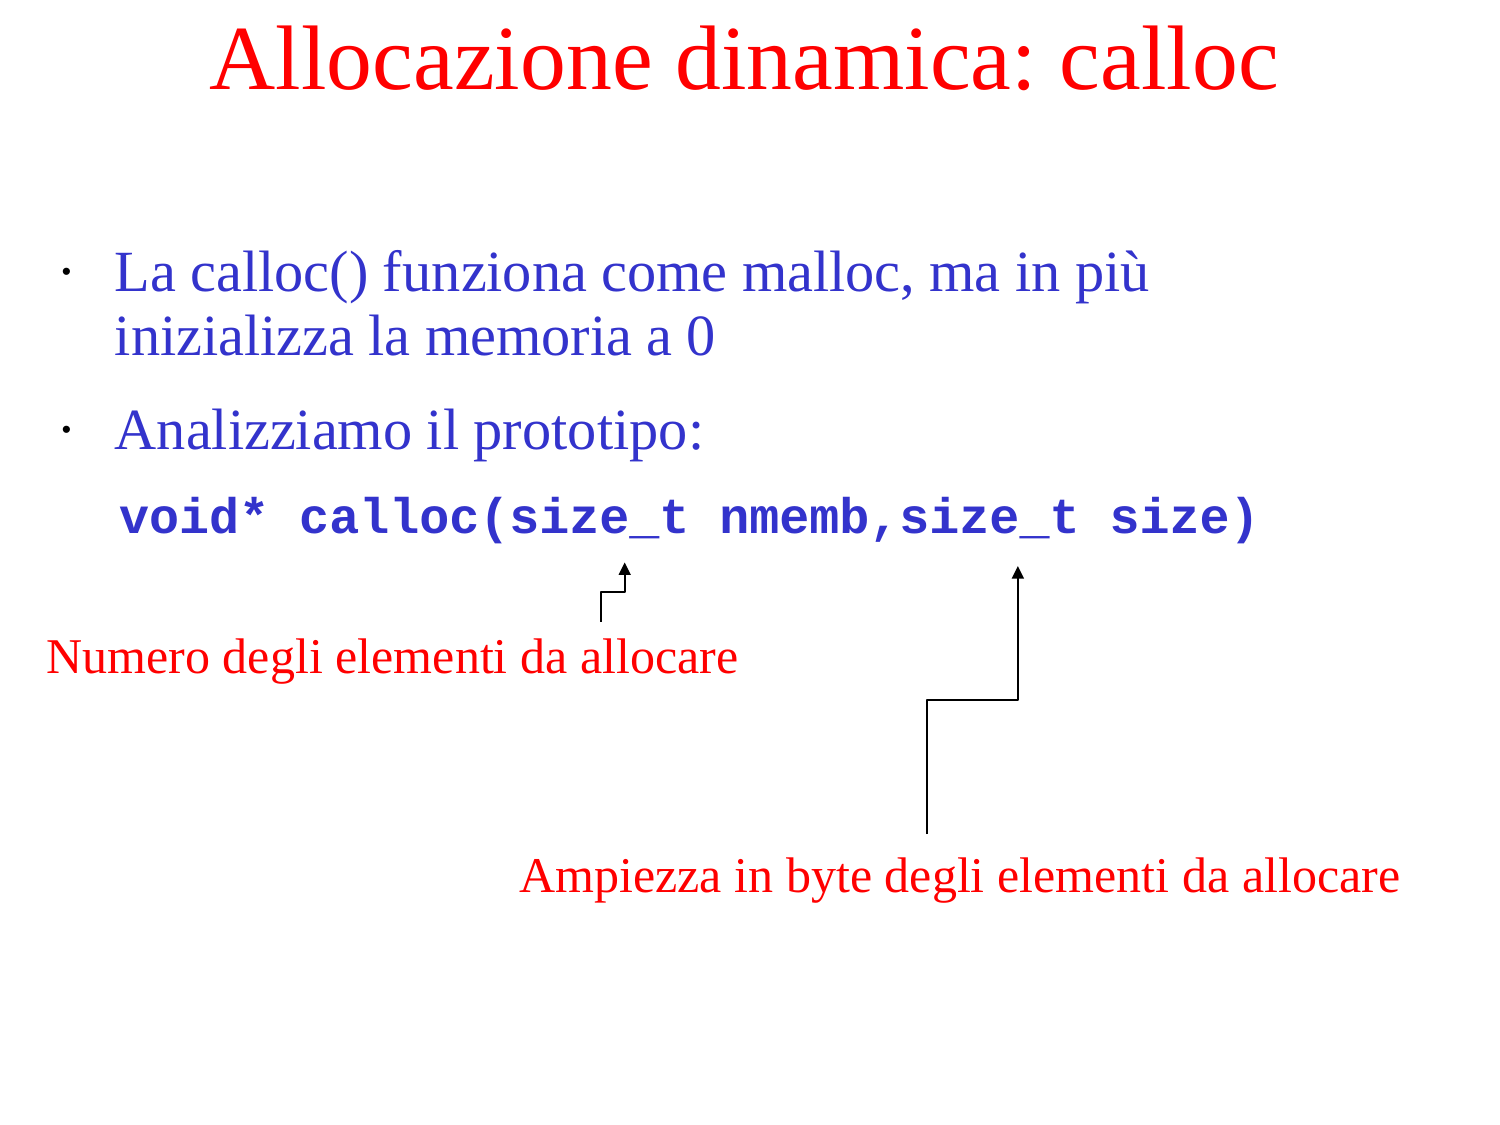

# Allocazione dinamica: calloc
La calloc() funziona come malloc, ma in più inizializza la memoria a 0
Analizziamo il prototipo:
void* calloc(size_t nmemb,size_t size)
Numero degli elementi da allocare
Ampiezza in byte degli elementi da allocare